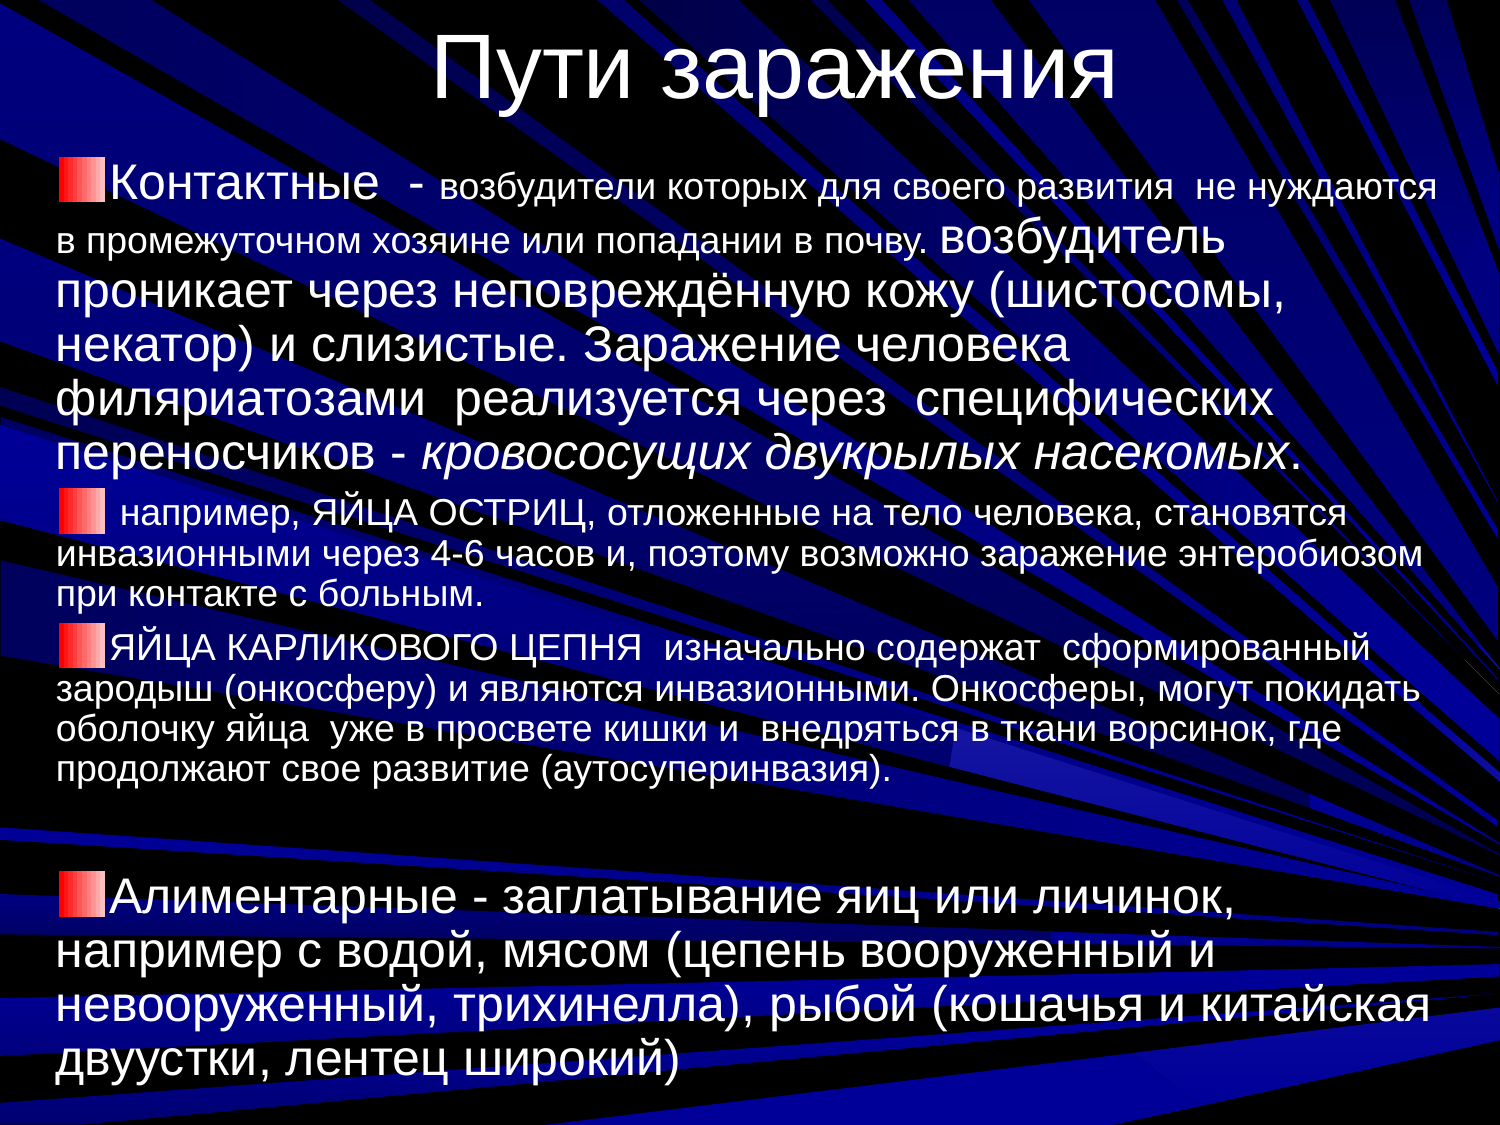

# Пути заражения
Контактные - возбудители которых для своего развития не нуждаются в промежуточном хозяине или попадании в почву. возбудитель проникает через неповреждённую кожу (шистосомы, некатор) и слизистые. Заражение человека филяриатозами реализуется через специфических переносчиков - кровососущих двукрылых насекомых.
 например, ЯЙЦА ОСТРИЦ, отложенные на тело человека, становятся инвазионными через 4-6 часов и, поэтому возможно заражение энтеробиозом при контакте с больным.
ЯЙЦА КАРЛИКОВОГО ЦЕПНЯ изначально содержат сформированный зародыш (онкосферу) и являются инвазионными. Онкосферы, могут покидать оболочку яйца уже в просвете кишки и внедряться в ткани ворсинок, где продолжают свое развитие (аутосуперинвазия).
Алиментарные - заглатывание яиц или личинок, например с водой, мясом (цепень вооруженный и невооруженный, трихинелла), рыбой (кошачья и китайская двуустки, лентец широкий)